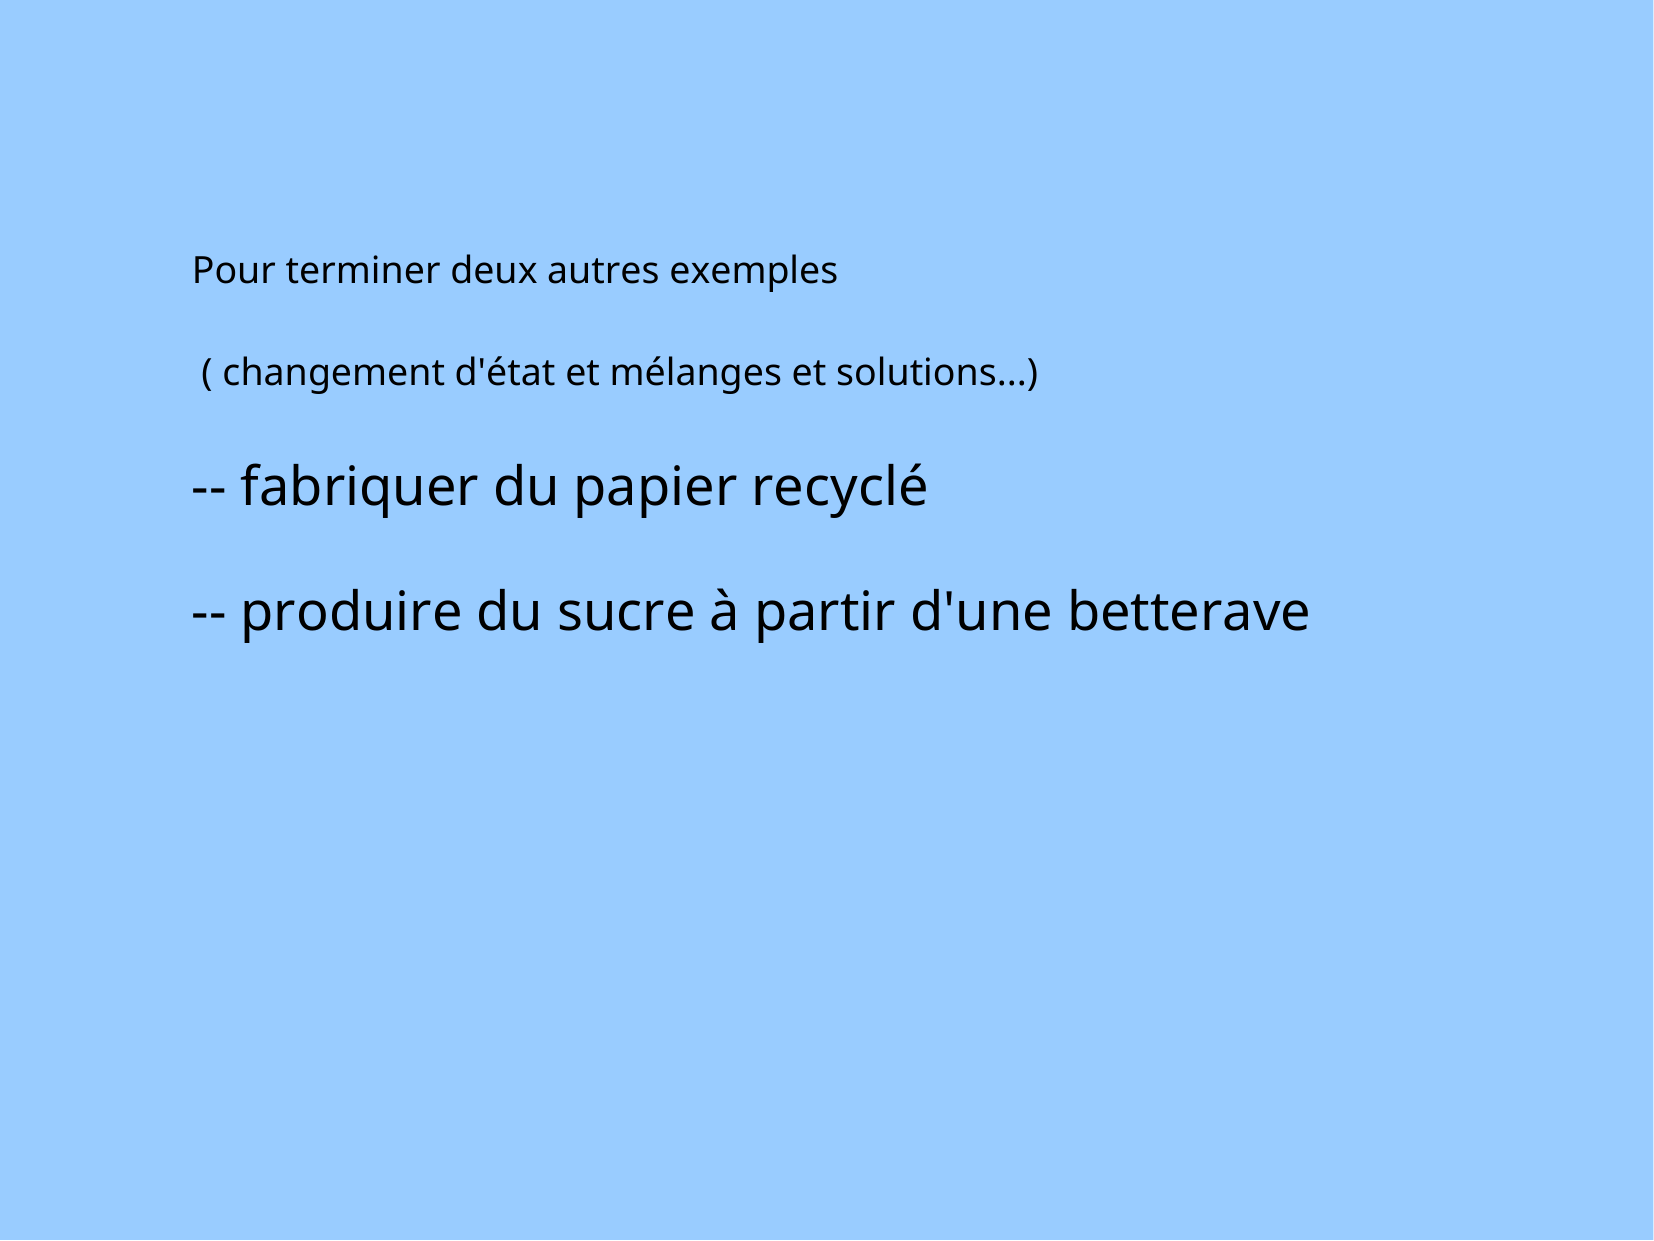

Pour terminer deux autres exemples
 ( changement d'état et mélanges et solutions...)
-- fabriquer du papier recyclé
-- produire du sucre à partir d'une betterave